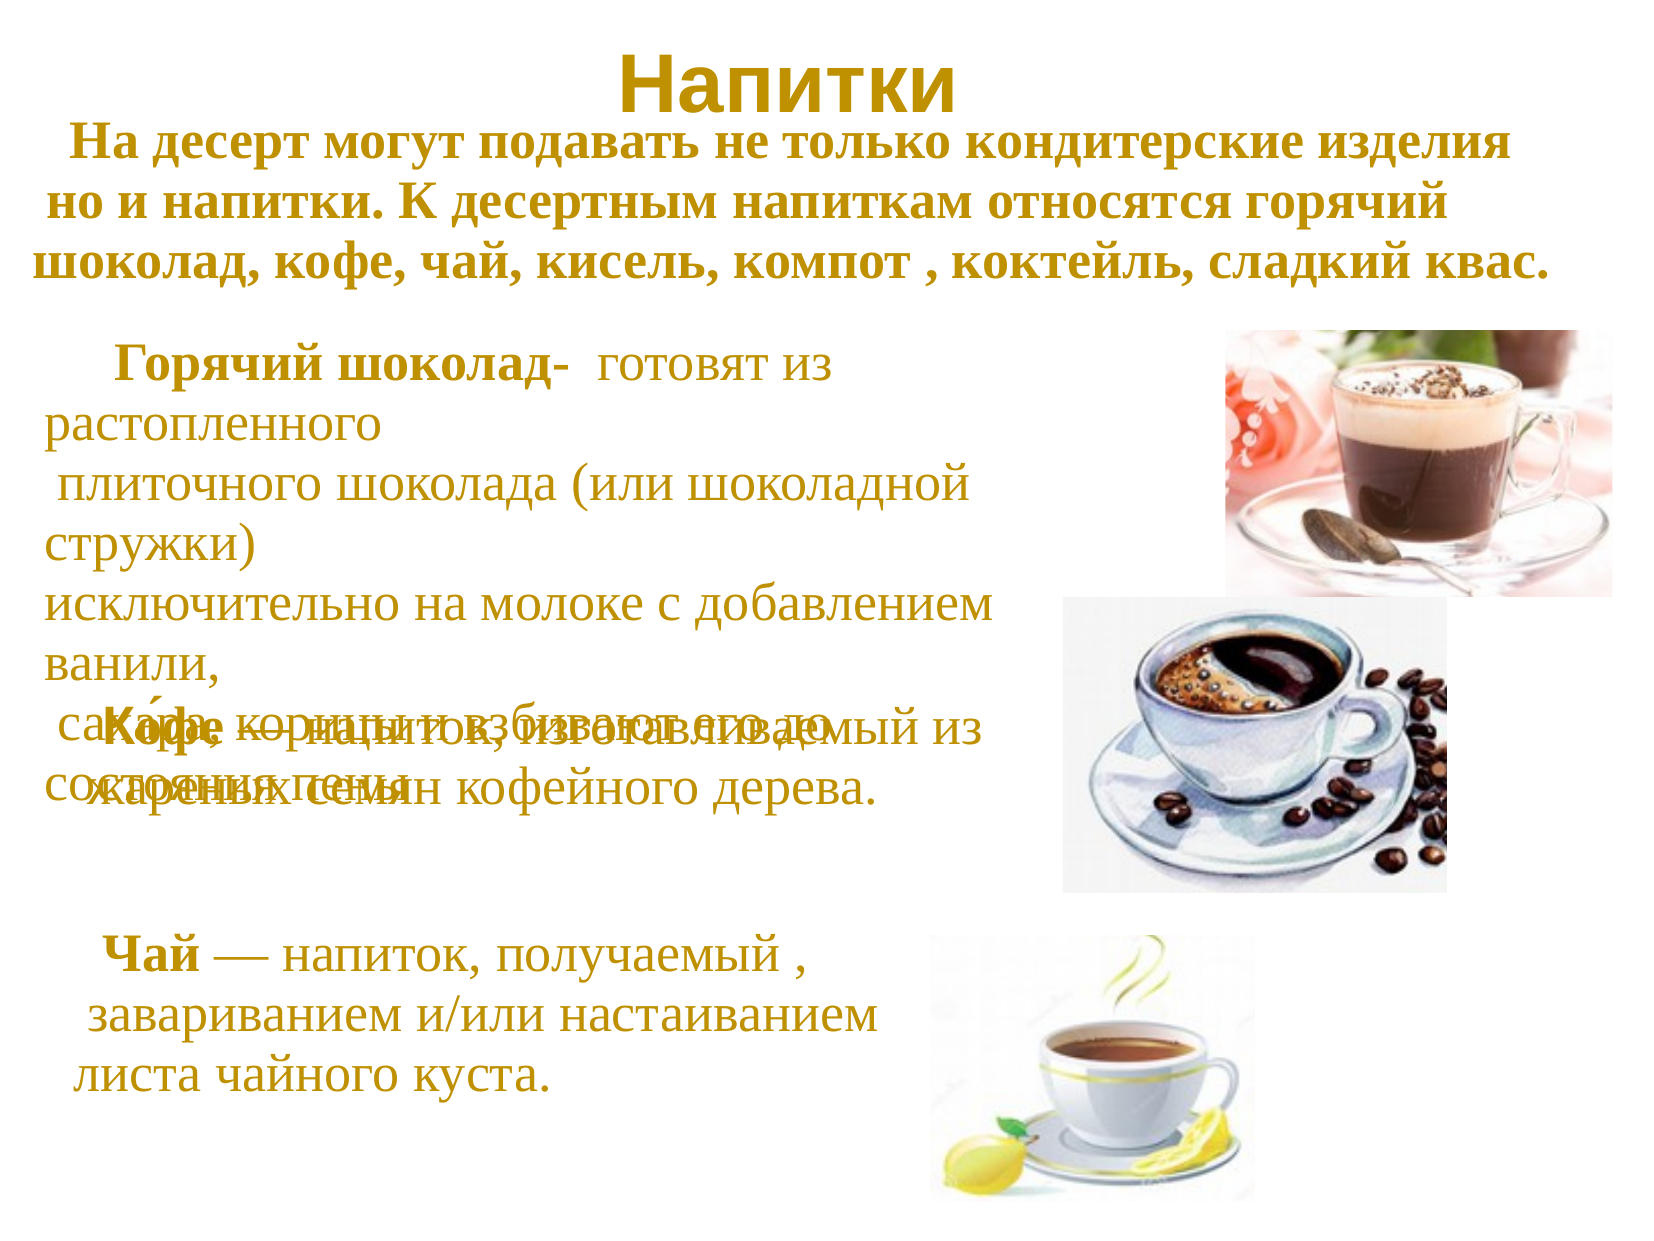

Напитки
 На десерт могут подавать не только кондитерские изделия
 но и напитки. К десертным напиткам относятся горячий
шоколад, кофе, чай, кисель, компот , коктейль, сладкий квас.
 Горячий шоколад- готовят из растопленного
 плиточного шоколада (или шоколадной стружки)
исключительно на молоке с добавлением ванили,
 сахара, корицы и взбивают его до состояния пены
 Ко́фе — напиток, изготавливаемый из
 жареных семян кофейного дерева.
 Чай — напиток, получаемый ,
 завариванием и/или настаиванием
листа чайного куста.